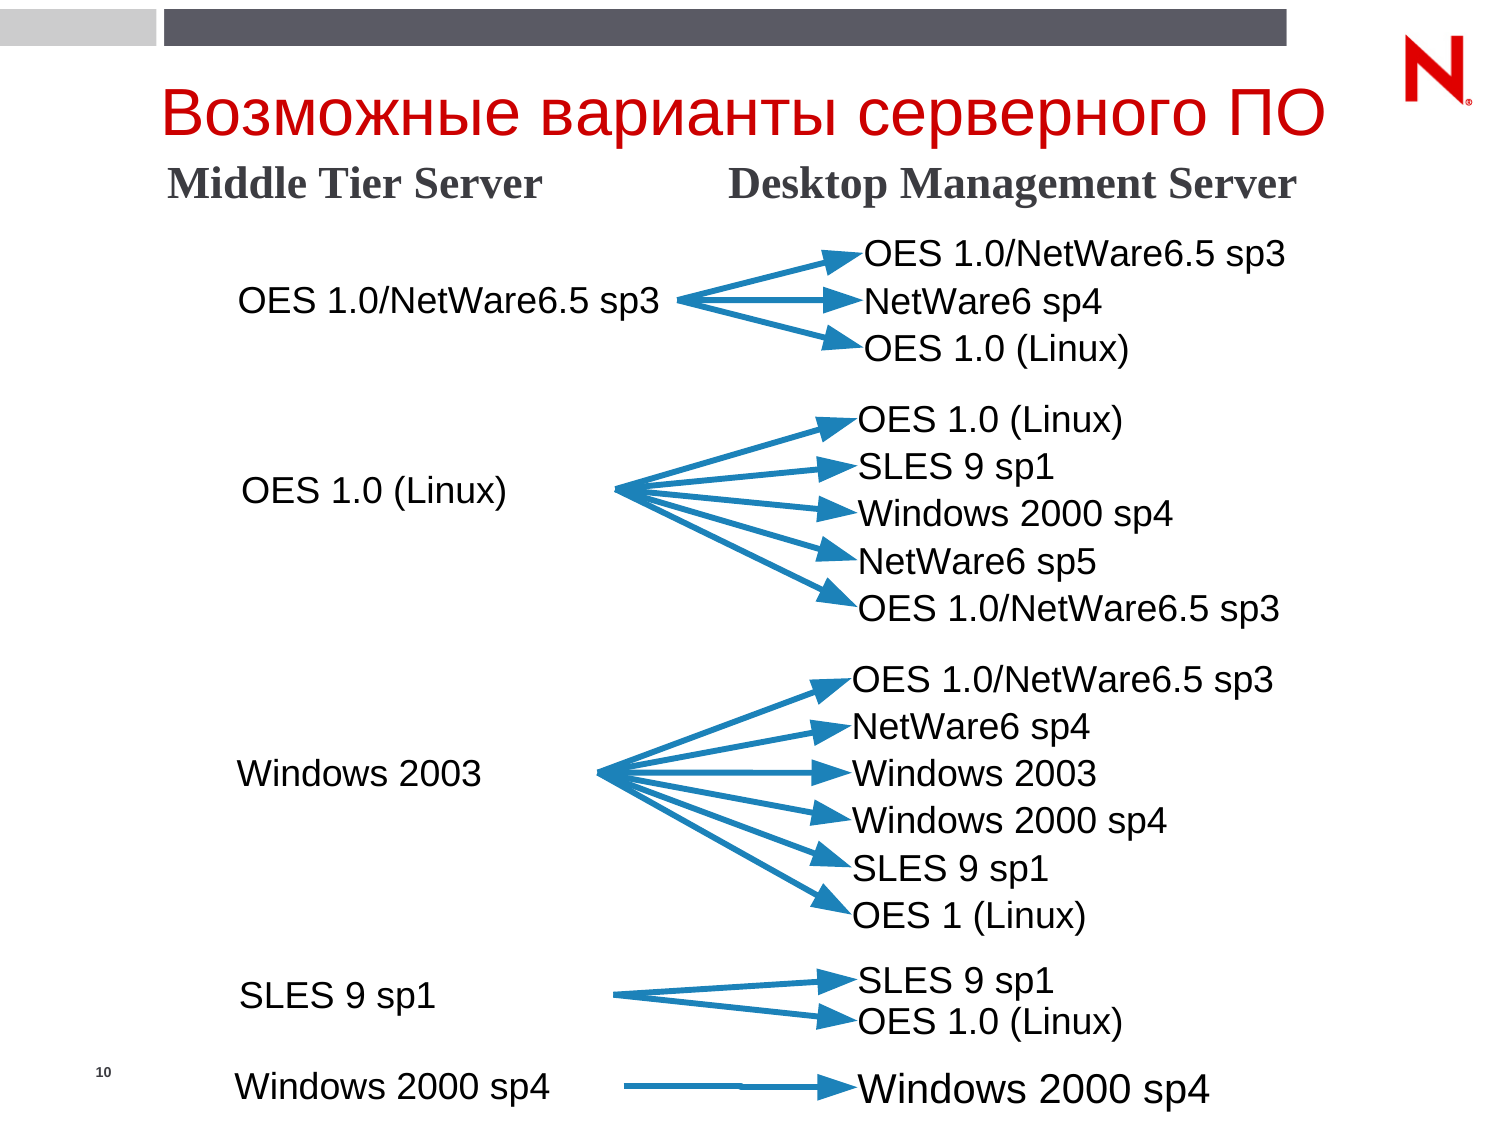

Возможные варианты серверного ПО
Middle Tier Server
Desktop Management Server
OES 1.0/NetWare6.5 sp3
OES 1.0/NetWare6.5 sp3
NetWare6 sp4
OES 1.0 (Linux)
OES 1.0 (Linux)
SLES 9 sp1
OES 1.0 (Linux)
Windows 2000 sp4
NetWare6 sp5
OES 1.0/NetWare6.5 sp3
OES 1.0/NetWare6.5 sp3
NetWare6 sp4
Windows 2003
Windows 2003
Windows 2000 sp4
SLES 9 sp1
OES 1 (Linux)
SLES 9 sp1
SLES 9 sp1
OES 1.0 (Linux)
Windows 2000 sp4
Windows 2000 sp4